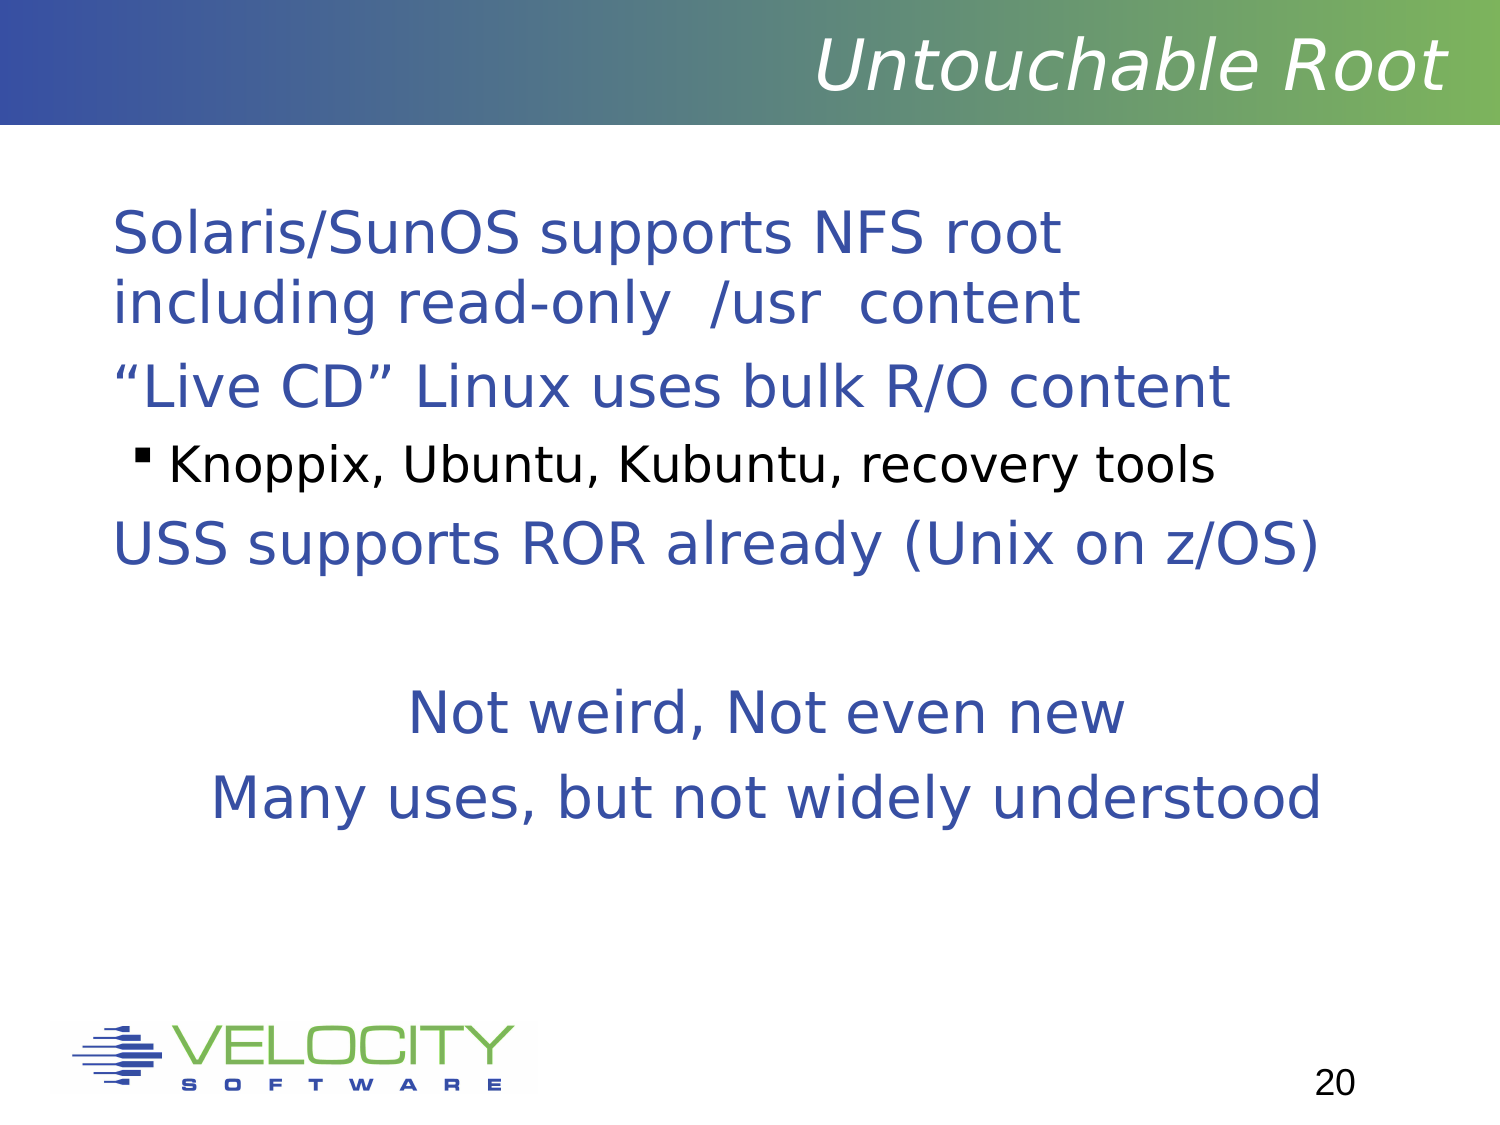

# Untouchable Root
Solaris/SunOS supports NFS root
including read-only /usr content
“Live CD” Linux uses bulk R/O content
Knoppix, Ubuntu, Kubuntu, recovery tools
USS supports ROR already (Unix on z/OS)
Not weird, Not even new
Many uses, but not widely understood
20